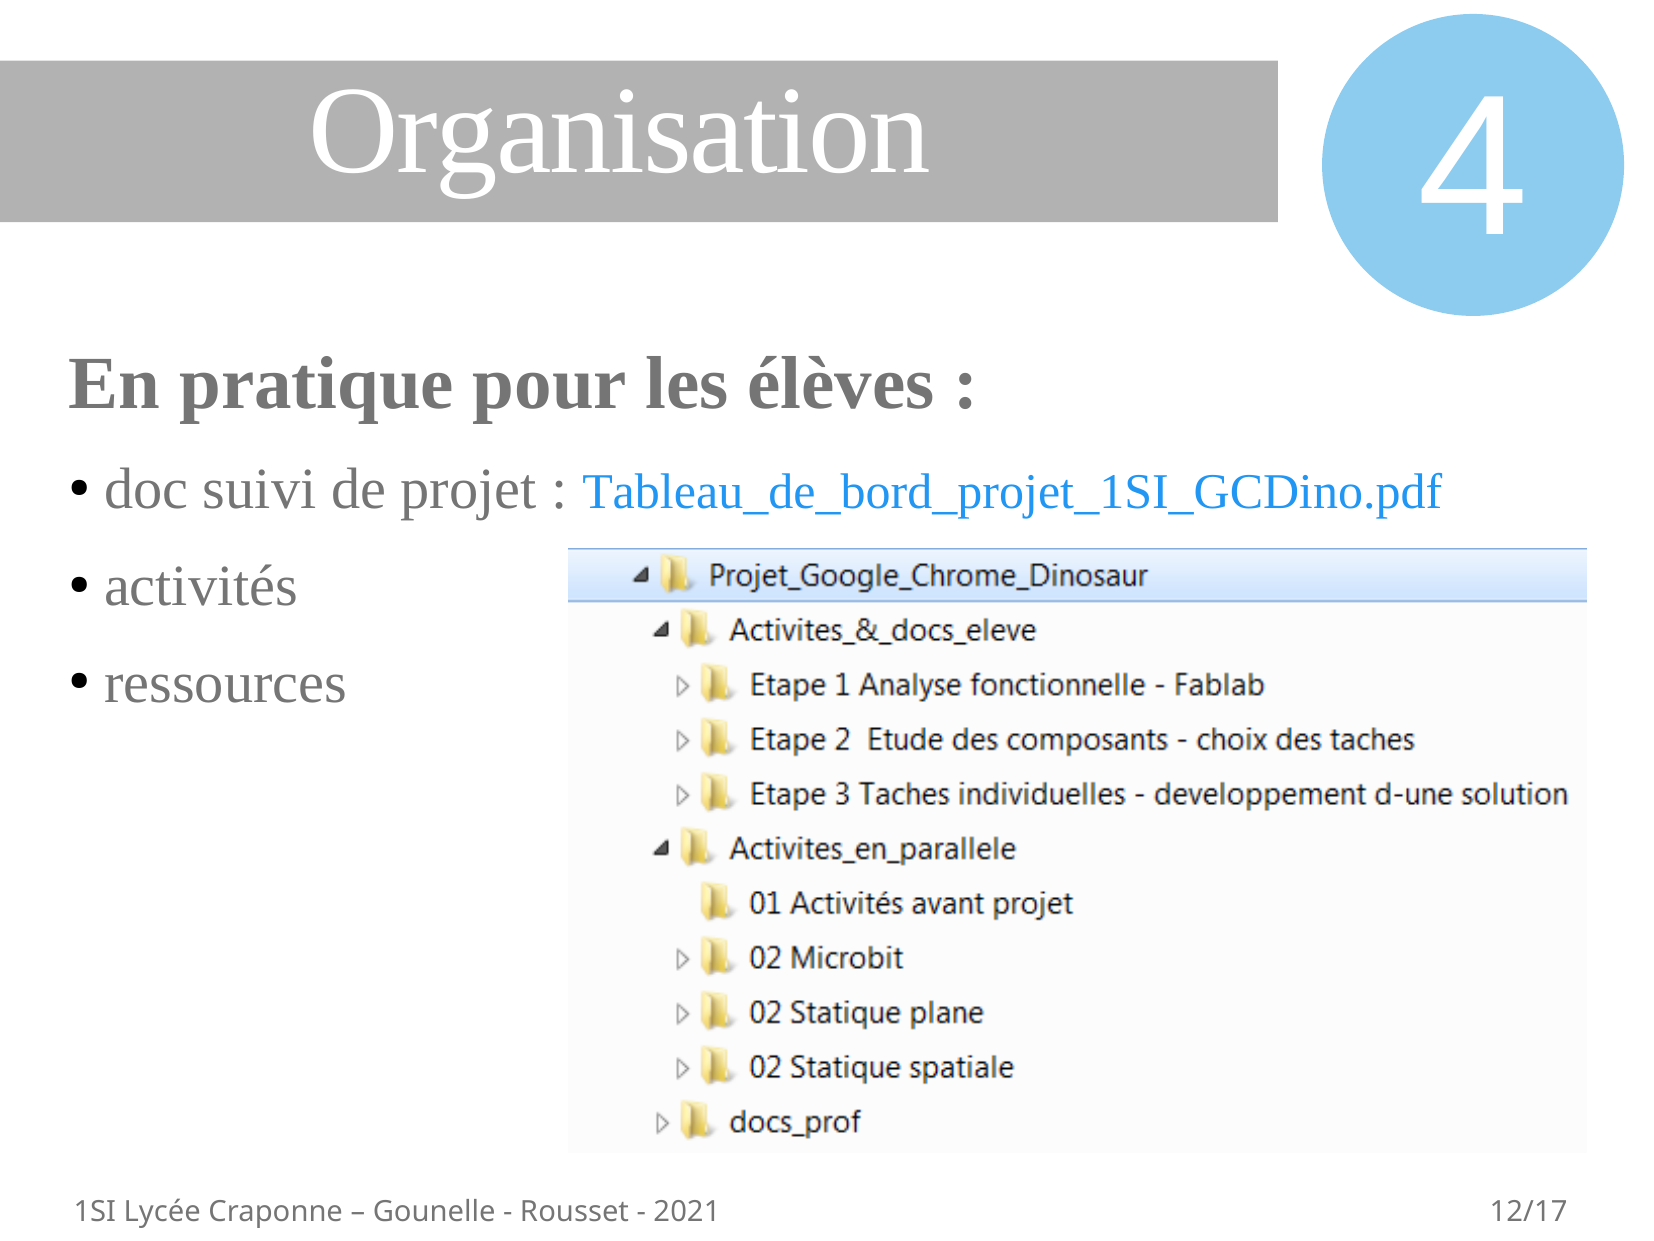

4
Organisation
En pratique pour les élèves :
 doc suivi de projet : Tableau_de_bord_projet_1SI_GCDino.pdf
 activités
 ressources
12